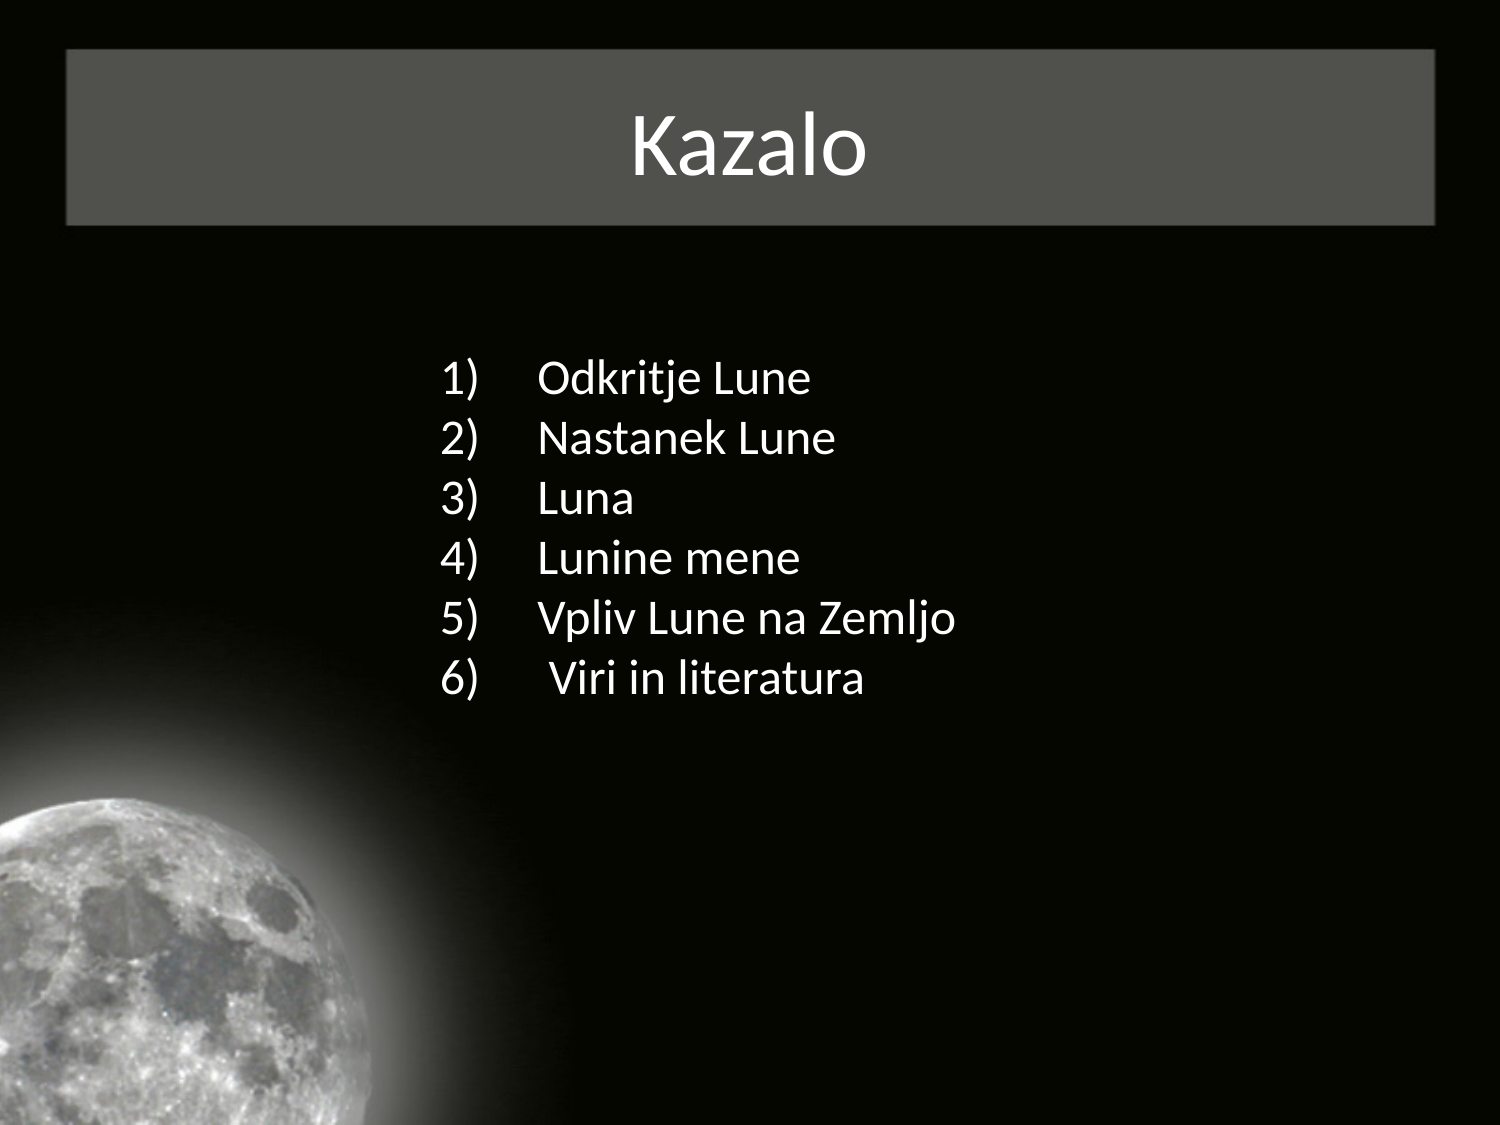

# Kazalo
 Odkritje Lune
 Nastanek Lune
 Luna
 Lunine mene
 Vpliv Lune na Zemljo
 Viri in literatura